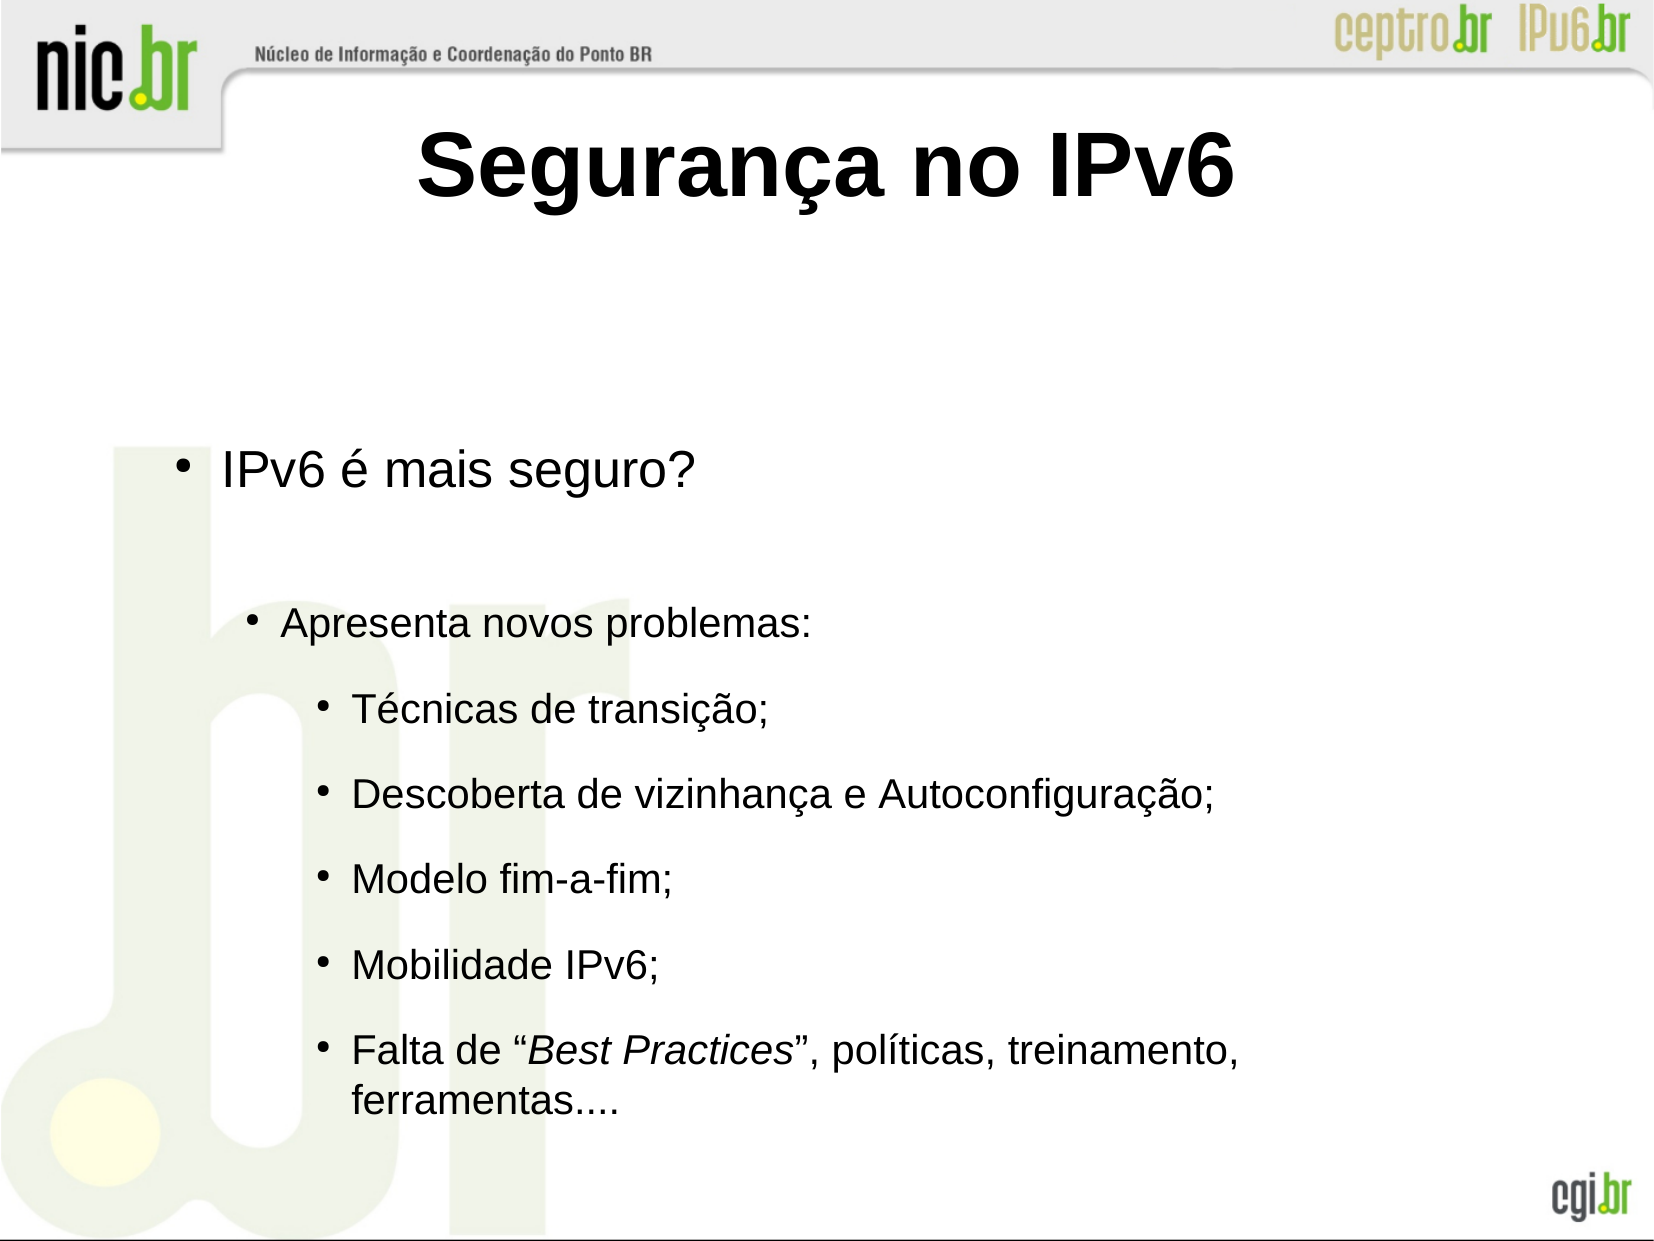

Segurança no IPv6
 IPv6 é mais seguro?
Apresenta novos problemas:
Técnicas de transição;
Descoberta de vizinhança e Autoconfiguração;
Modelo fim-a-fim;
Mobilidade IPv6;
Falta de “Best Practices”, políticas, treinamento, ferramentas....